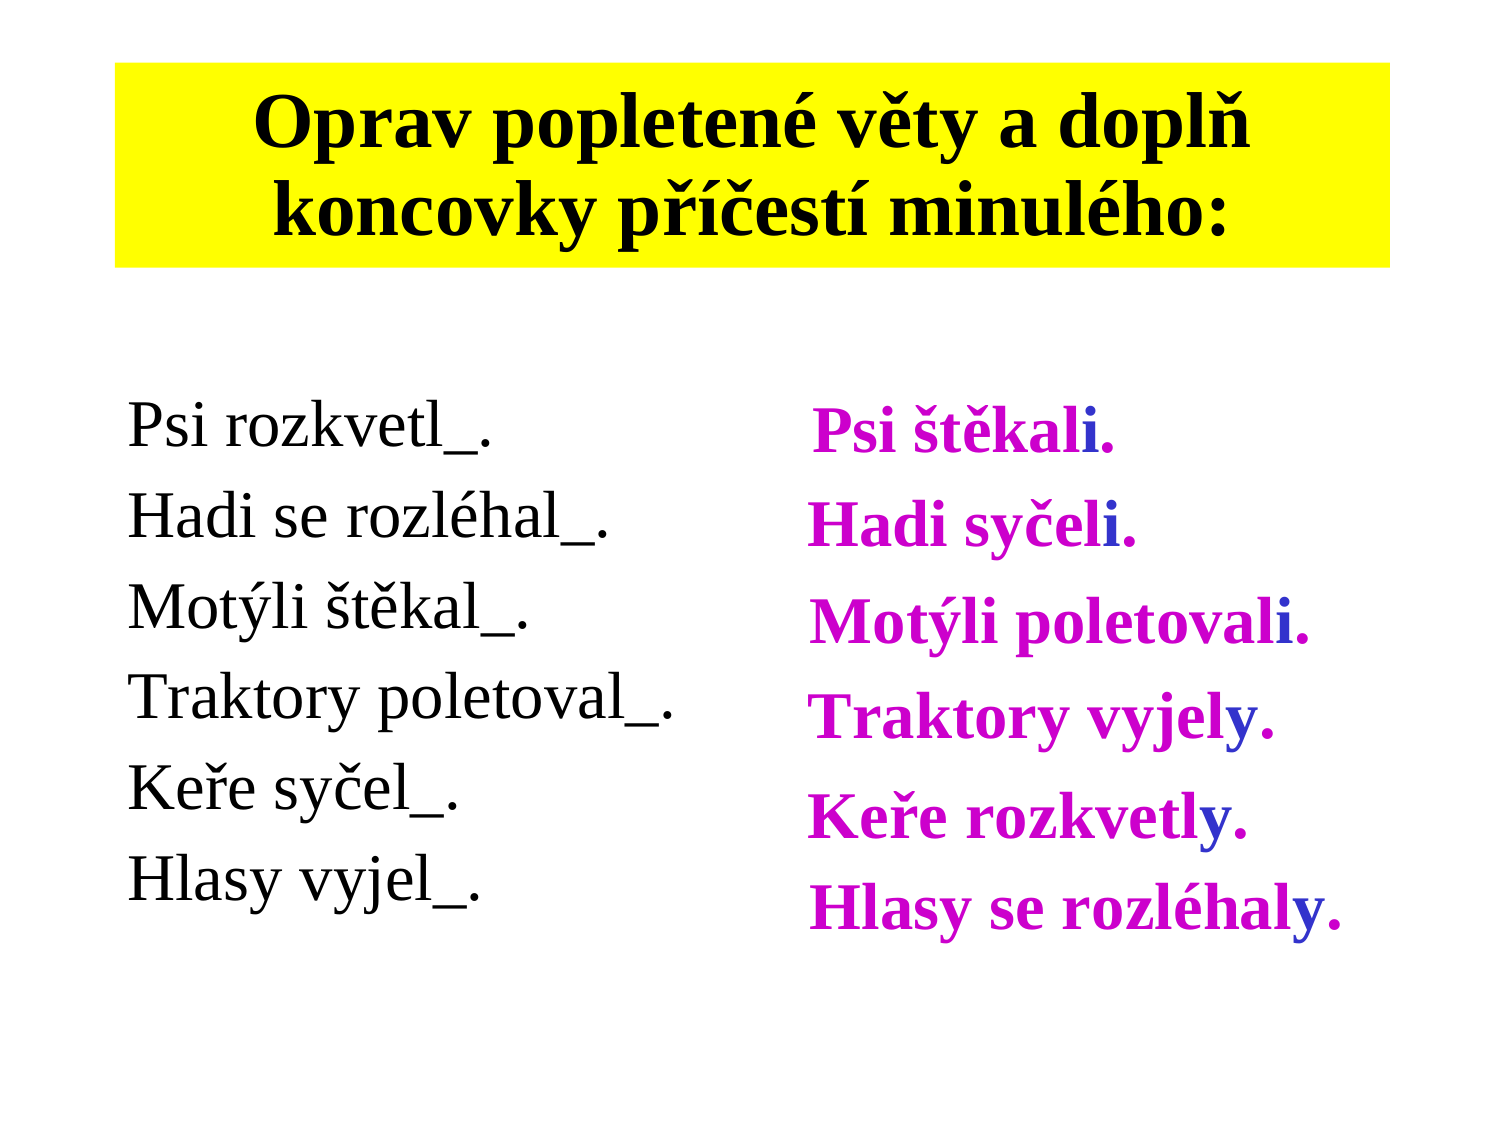

Oprav popletené věty a doplň koncovky příčestí minulého:
# Psi rozkvetl_.
Hadi se rozléhal_.
Motýli štěkal_.
Traktory poletoval_.
Keře syčel_.
Hlasy vyjel_.
Psi štěkali.
Hadi syčeli.
Motýli poletovali.
Traktory vyjely.
Keře rozkvetly.
Hlasy se rozléhaly.